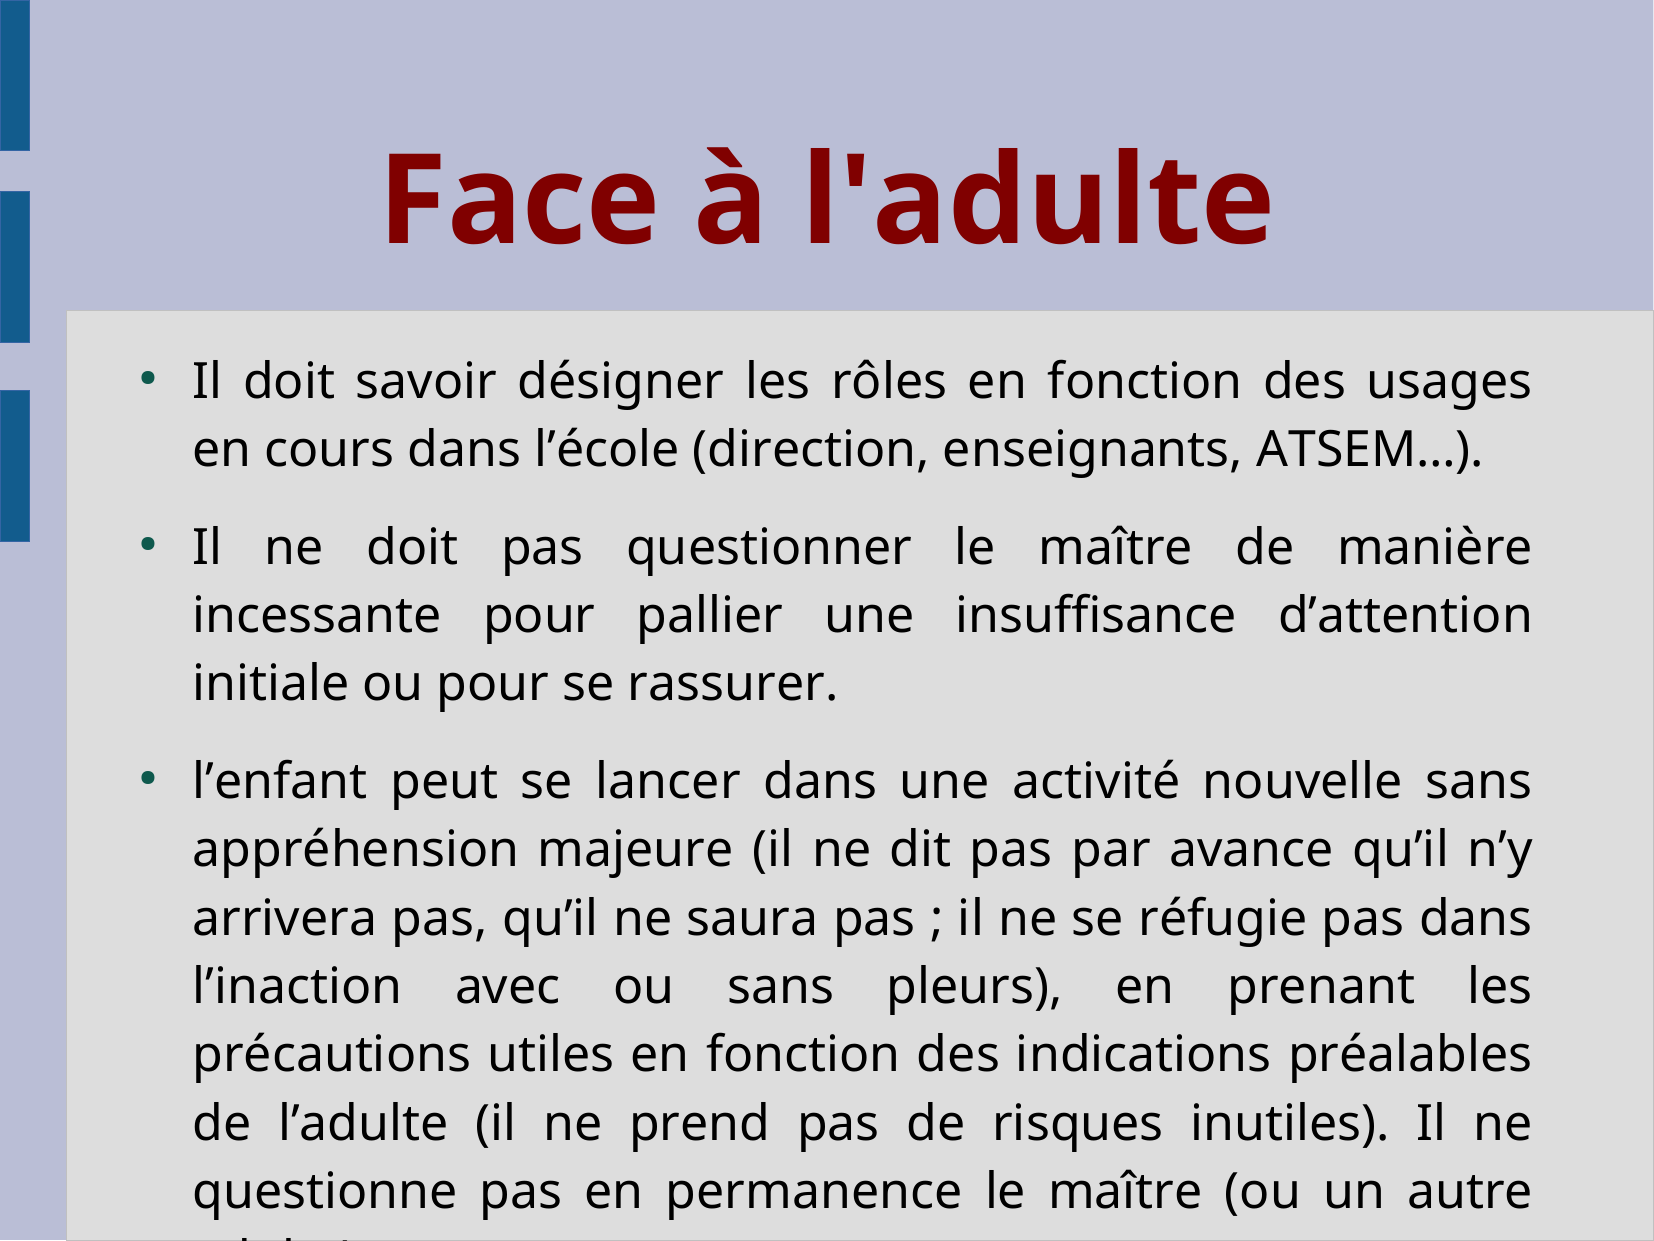

# Face à l'adulte
Il doit savoir désigner les rôles en fonction des usages en cours dans l’école (direction, enseignants, ATSEM…).
Il ne doit pas questionner le maître de manière incessante pour pallier une insuffisance d’attention initiale ou pour se rassurer.
l’enfant peut se lancer dans une activité nouvelle sans appréhension majeure (il ne dit pas par avance qu’il n’y arrivera pas, qu’il ne saura pas ; il ne se réfugie pas dans l’inaction avec ou sans pleurs), en prenant les précautions utiles en fonction des indications préalables de l’adulte (il ne prend pas de risques inutiles). Il ne questionne pas en permanence le maître (ou un autre adulte) pour se rassurer.